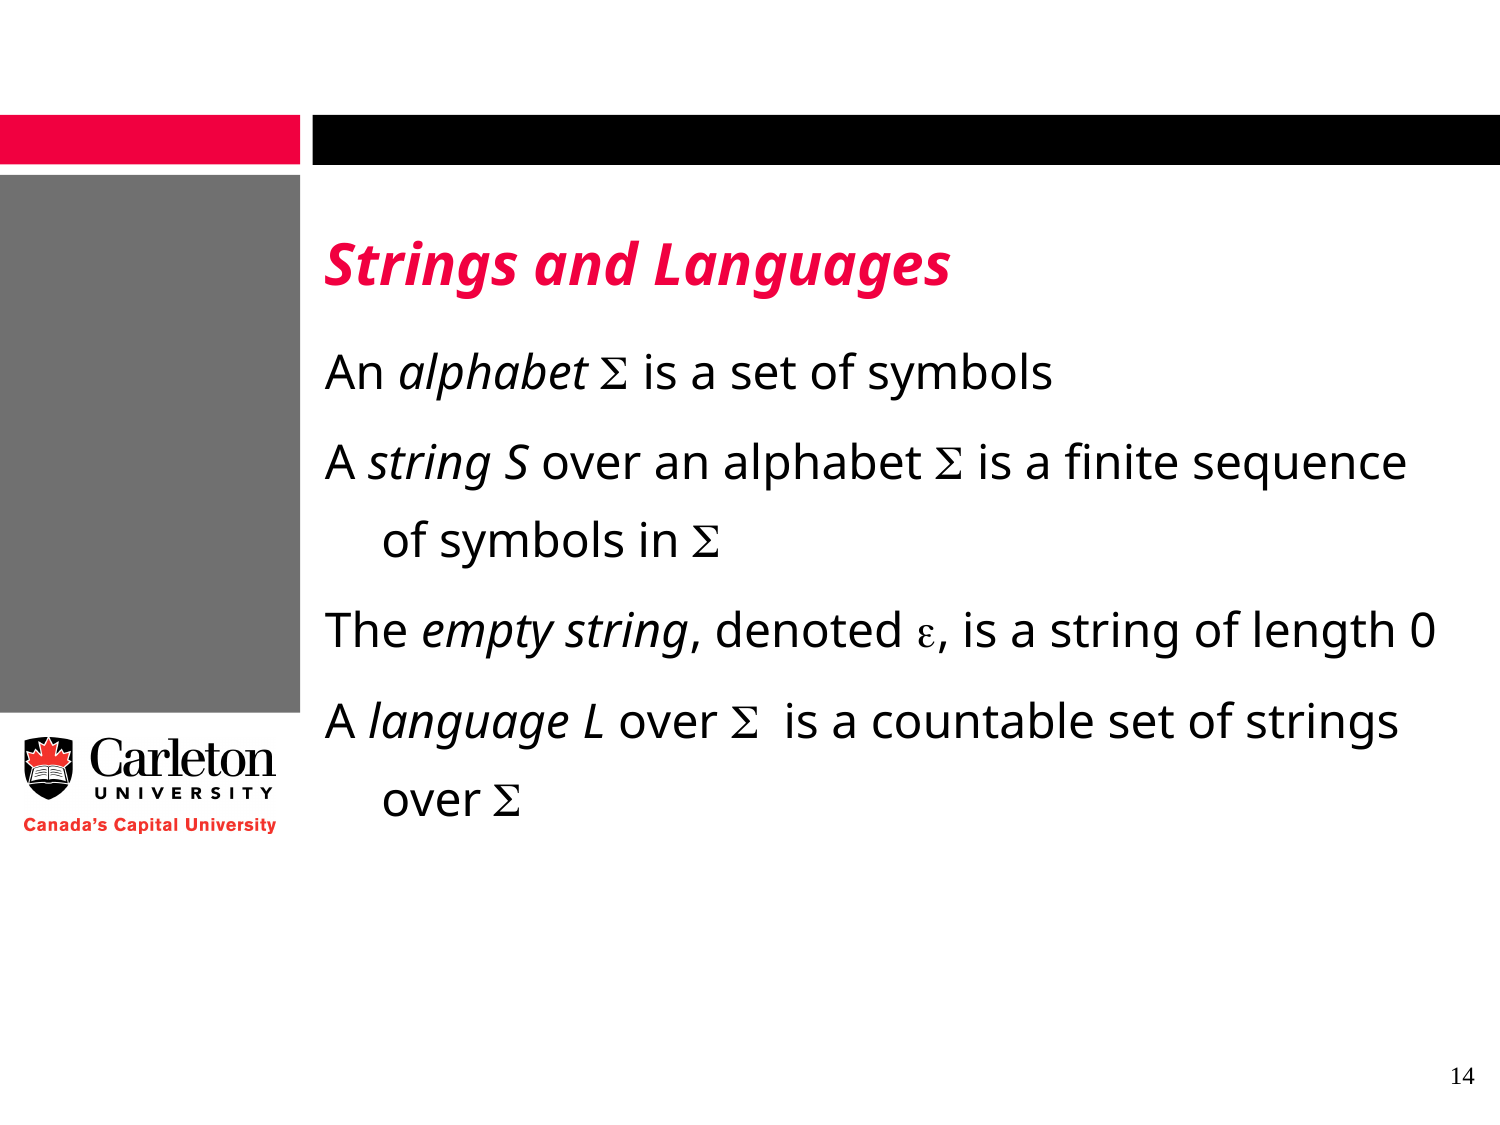

# Strings and Languages
An alphabet  is a set of symbols
A string S over an alphabet  is a finite sequence of symbols in 
The empty string, denoted , is a string of length 0
A language L over  is a countable set of strings over 
14